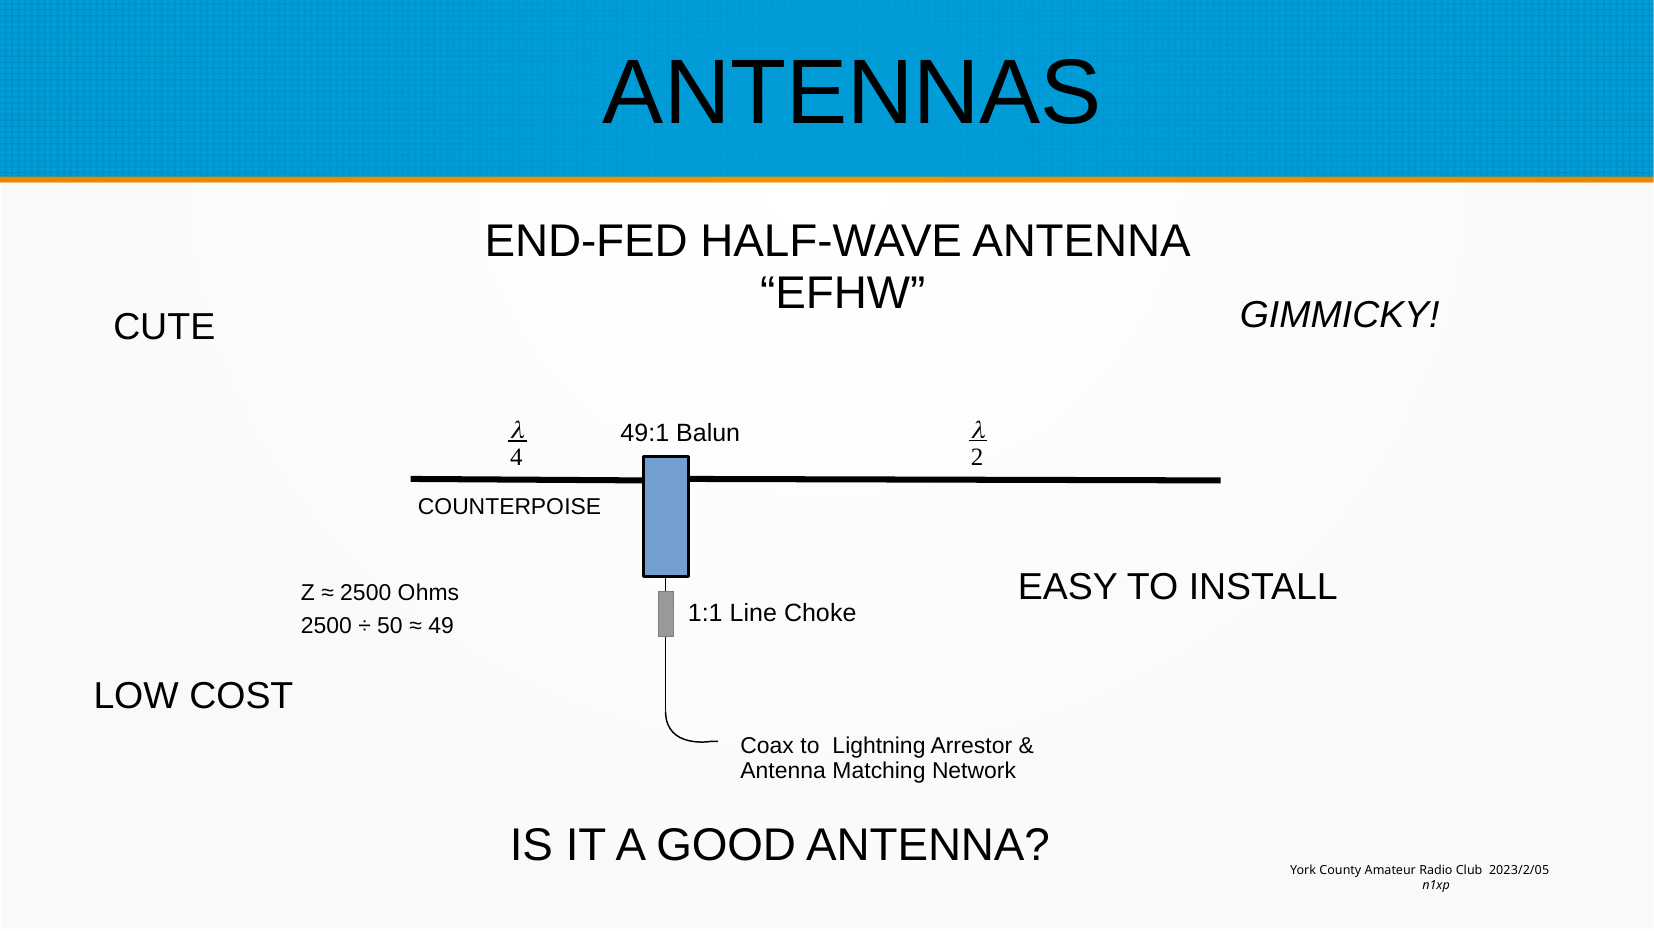

ANTENNAS
END-FED HALF-WAVE ANTENNA “EFHW”
GIMMICKY!
CUTE
49:1 Balun
COUNTERPOISE
EASY TO INSTALL
Z ≈ 2500 Ohms
2500 ÷ 50 ≈ 49
1:1 Line Choke
LOW COST
Coax to Lightning Arrestor & Antenna Matching Network
IS IT A GOOD ANTENNA?
York County Amateur Radio Club 2023/2/05
n1xp